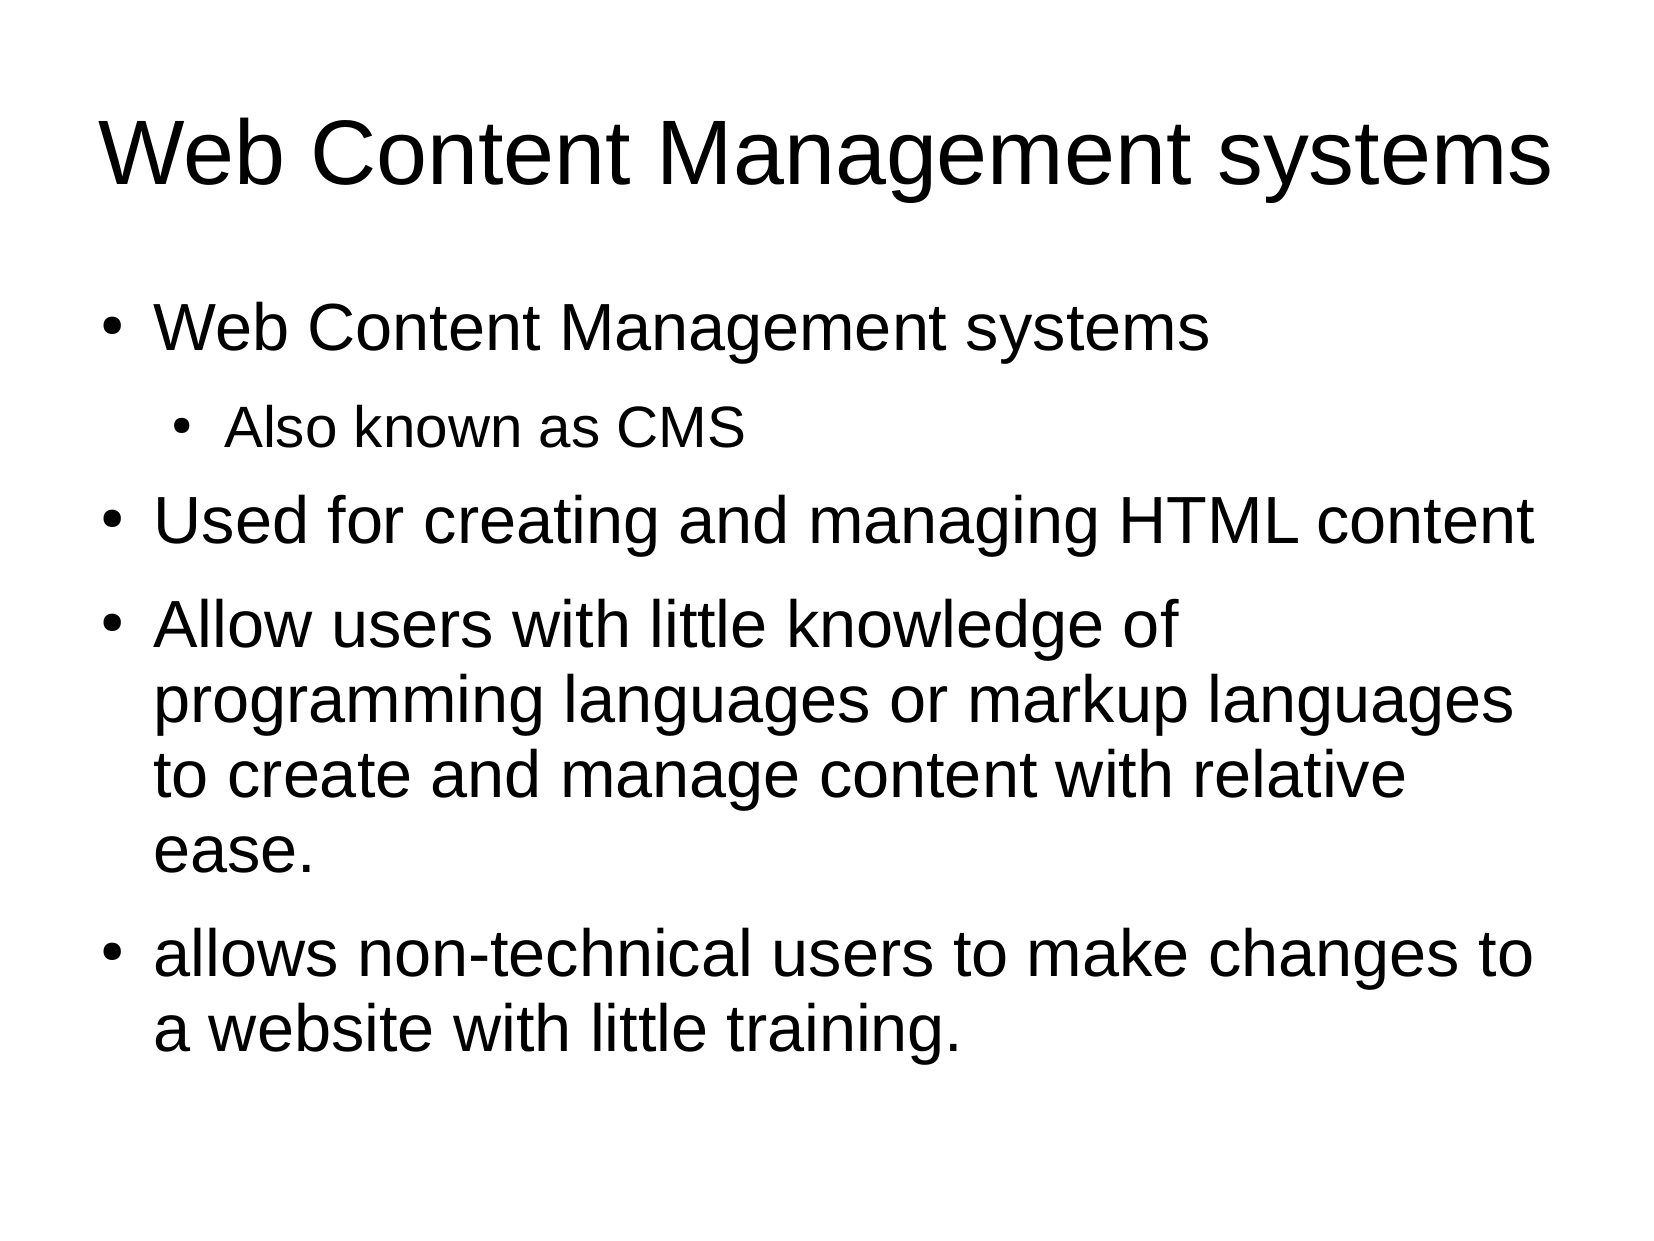

# Web Content Management systems
Web Content Management systems
Also known as CMS
Used for creating and managing HTML content
Allow users with little knowledge of programming languages or markup languages to create and manage content with relative ease.
allows non-technical users to make changes to a website with little training.